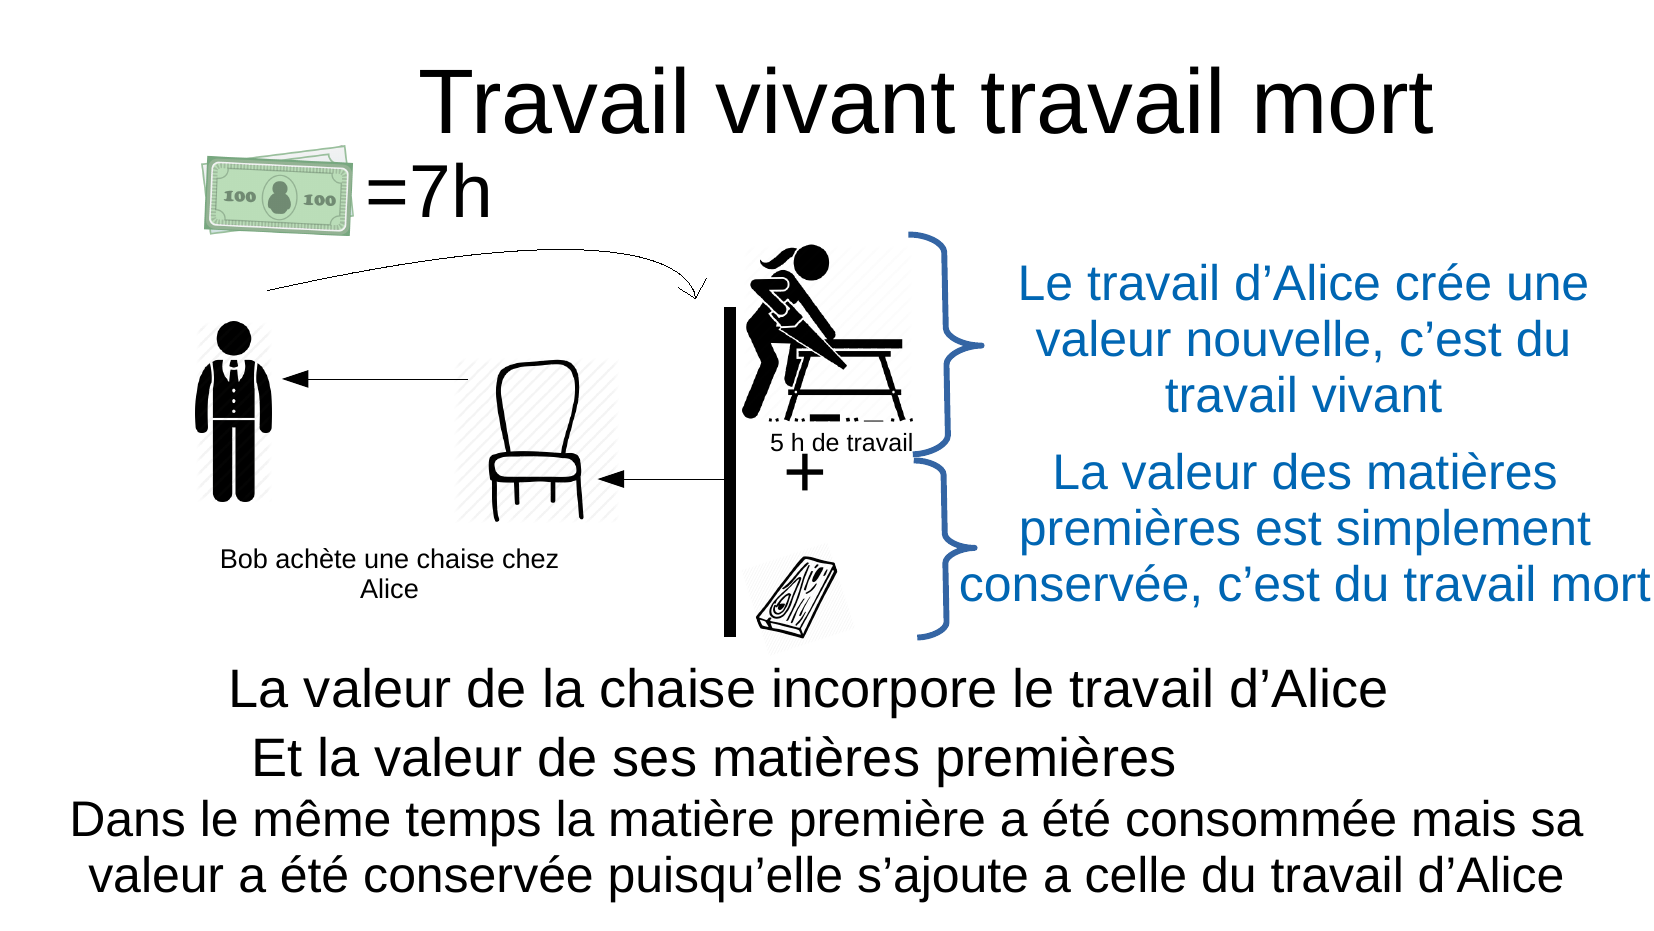

# Travail vivant travail mort
=7h
Le travail d’Alice crée une valeur nouvelle, c’est du travail vivant
5 h de travail
+
La valeur des matières premières est simplement conservée, c’est du travail mort
Bob achète une chaise chez Alice
La valeur de la chaise incorpore le travail d’Alice
Et la valeur de ses matières premières
Dans le même temps la matière première a été consommée mais sa valeur a été conservée puisqu’elle s’ajoute a celle du travail d’Alice